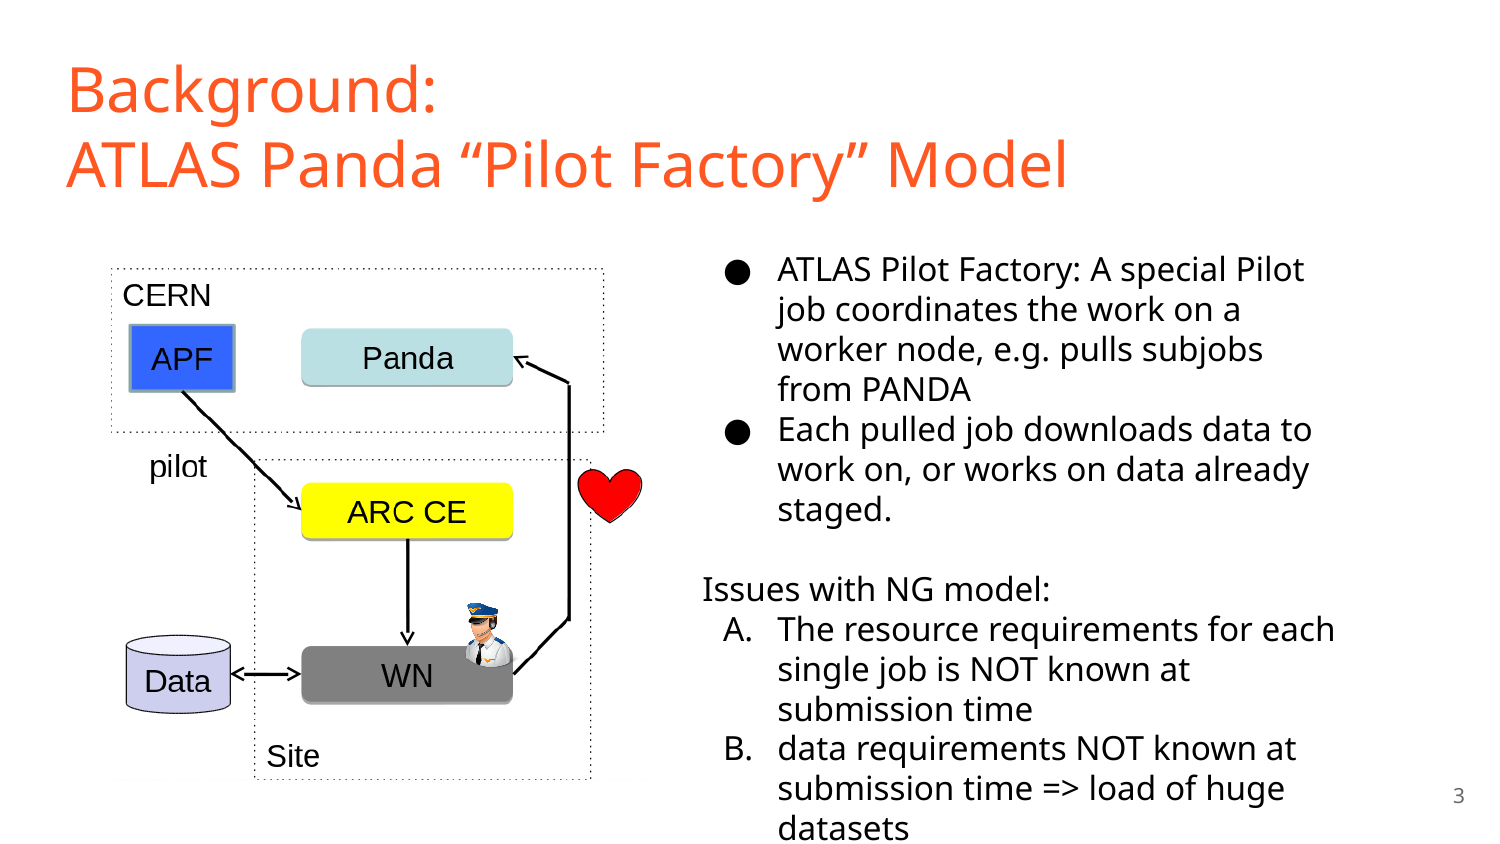

# Background: ATLAS Panda “Pilot Factory” Model
ATLAS Pilot Factory: A special Pilot job coordinates the work on a worker node, e.g. pulls subjobs from PANDA
Each pulled job downloads data to work on, or works on data already staged.
Issues with NG model:
The resource requirements for each single job is NOT known at submission time
data requirements NOT known at submission time => load of huge datasets